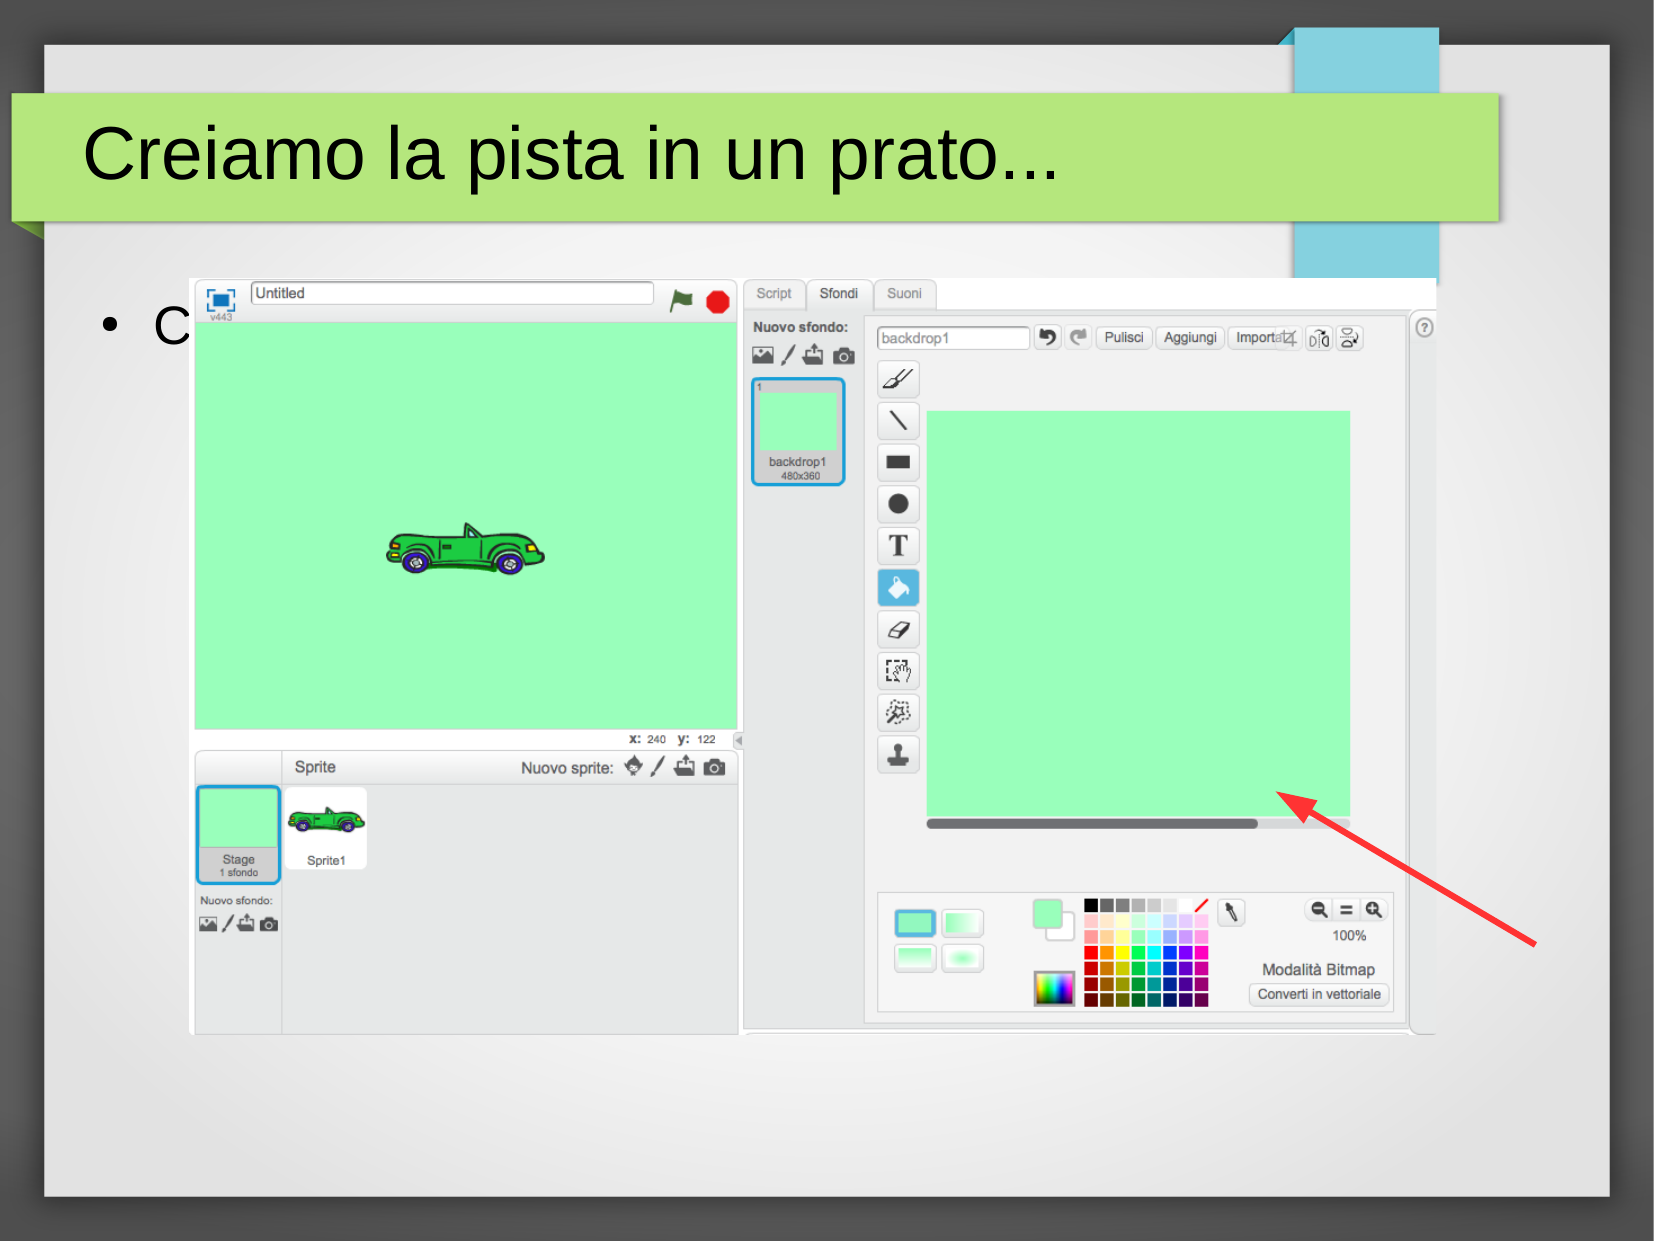

# Creiamo la pista in un prato...
Click nello stage, e il gioco è fatto !